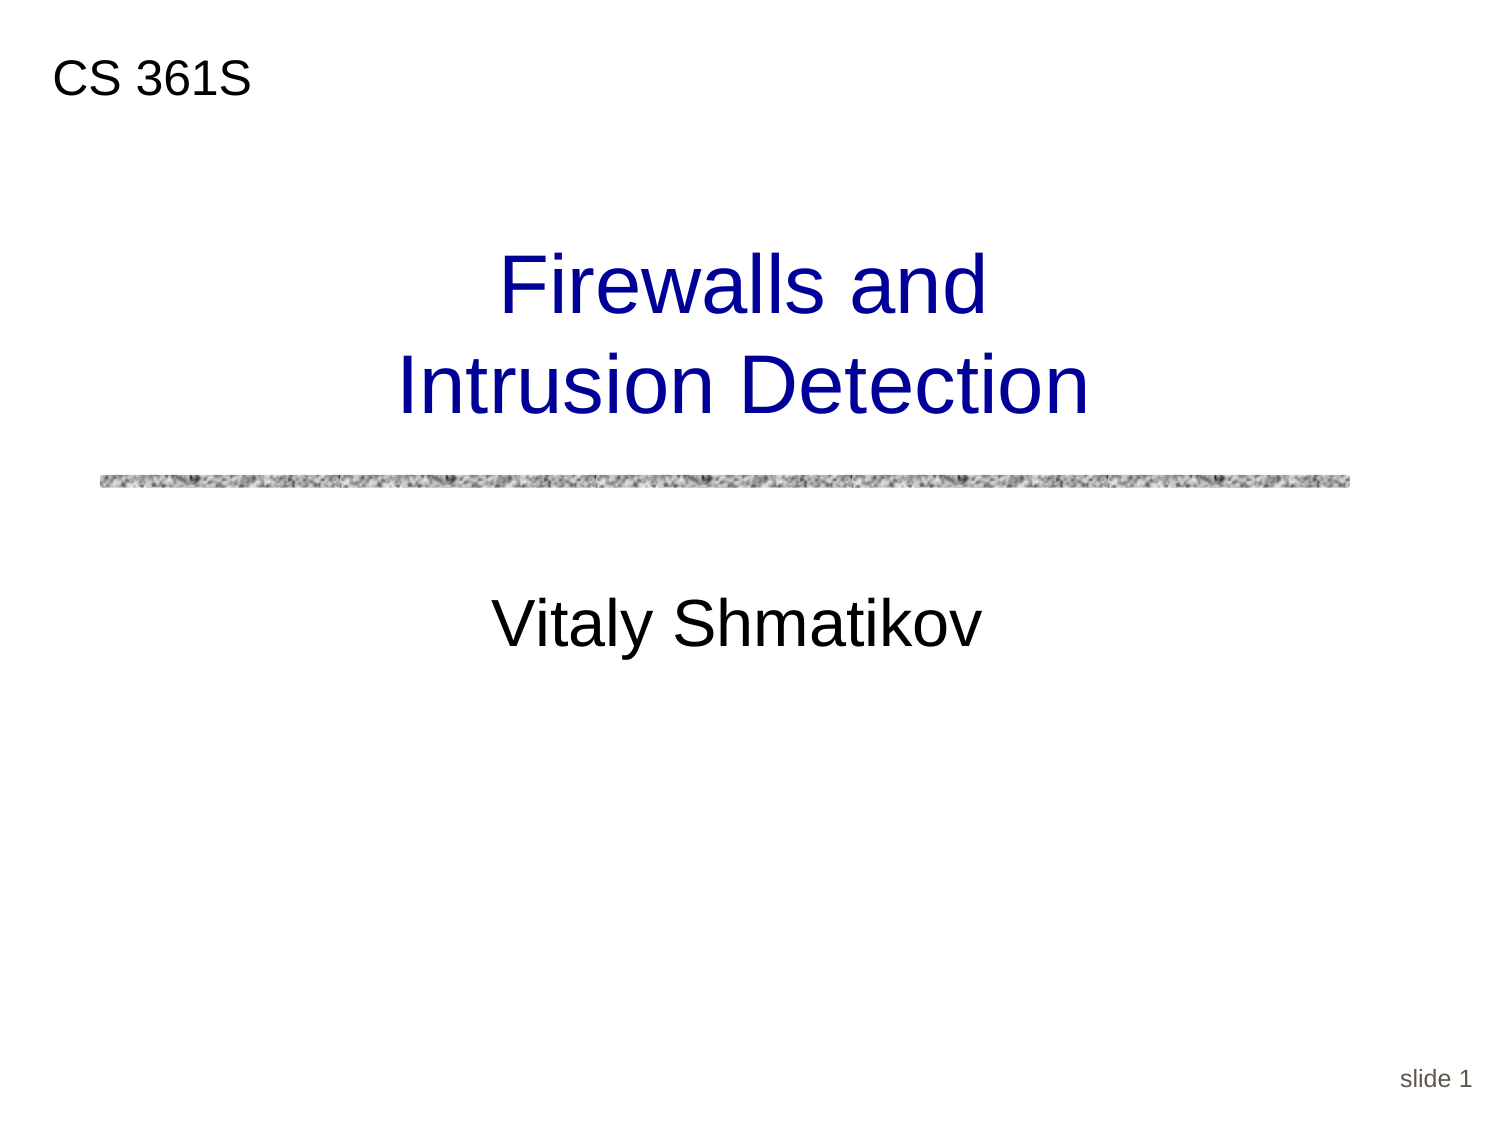

CS 361S
Firewalls and
Intrusion Detection
Vitaly Shmatikov
slide